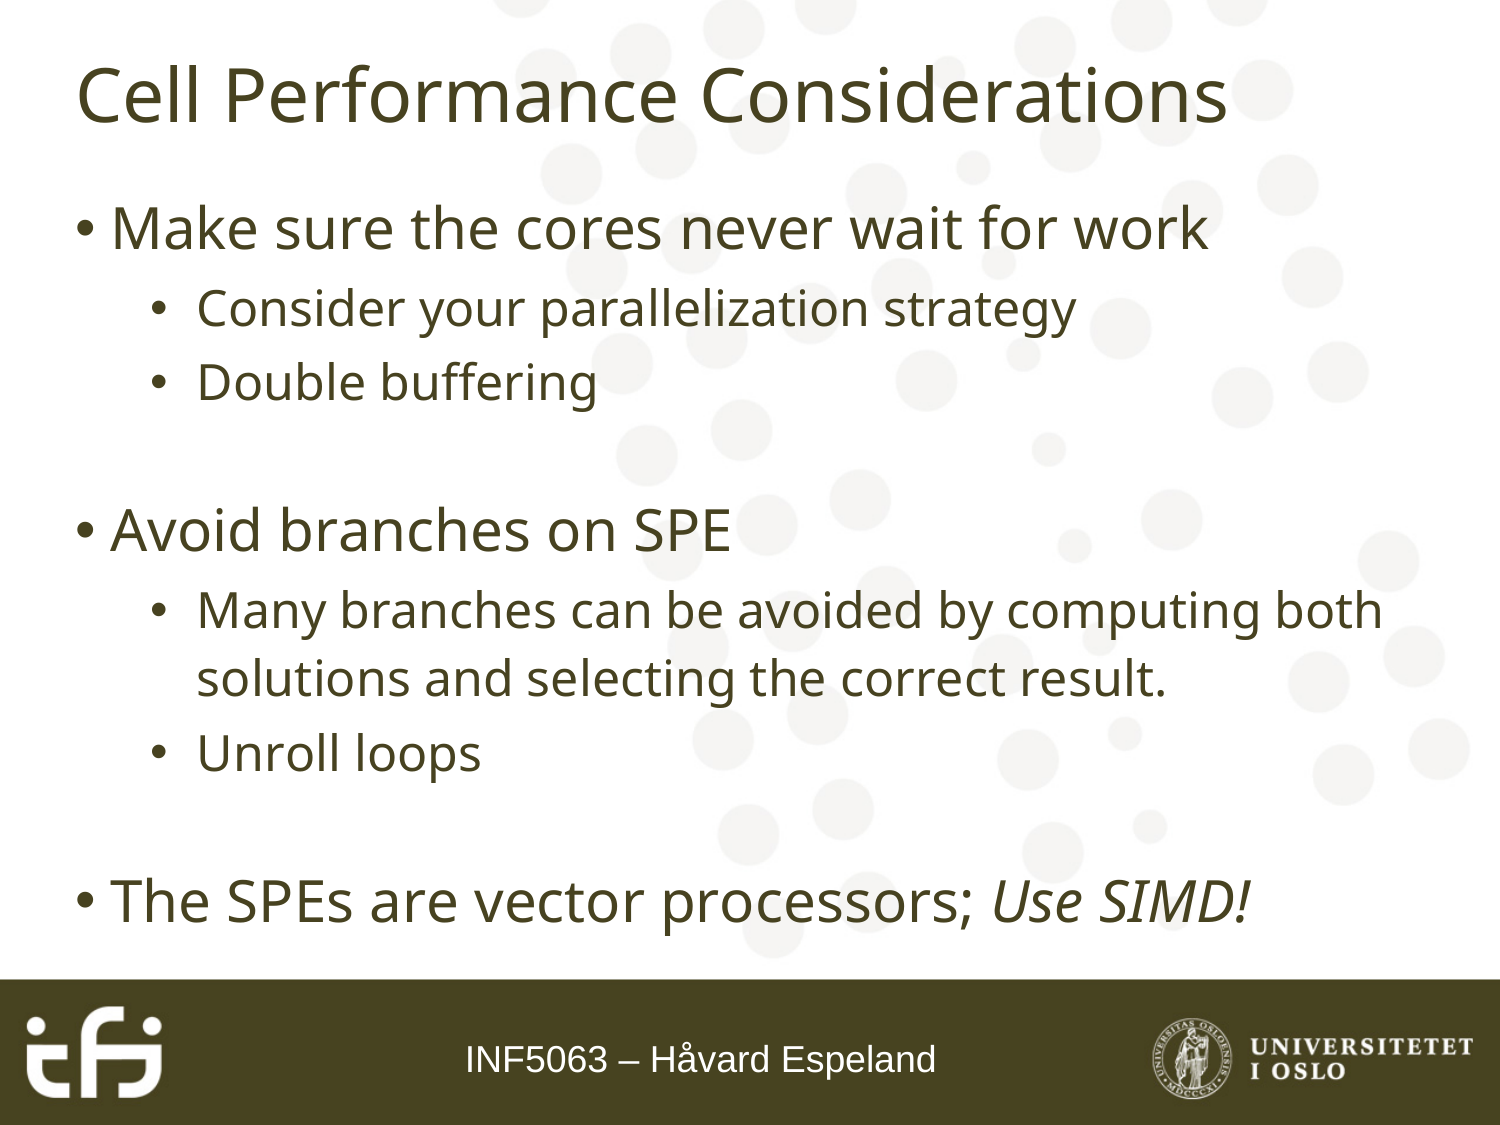

# Cell Performance Considerations
Make sure the cores never wait for work
Consider your parallelization strategy
Double buffering
Avoid branches on SPE
Many branches can be avoided by computing both solutions and selecting the correct result.
Unroll loops
The SPEs are vector processors; Use SIMD!